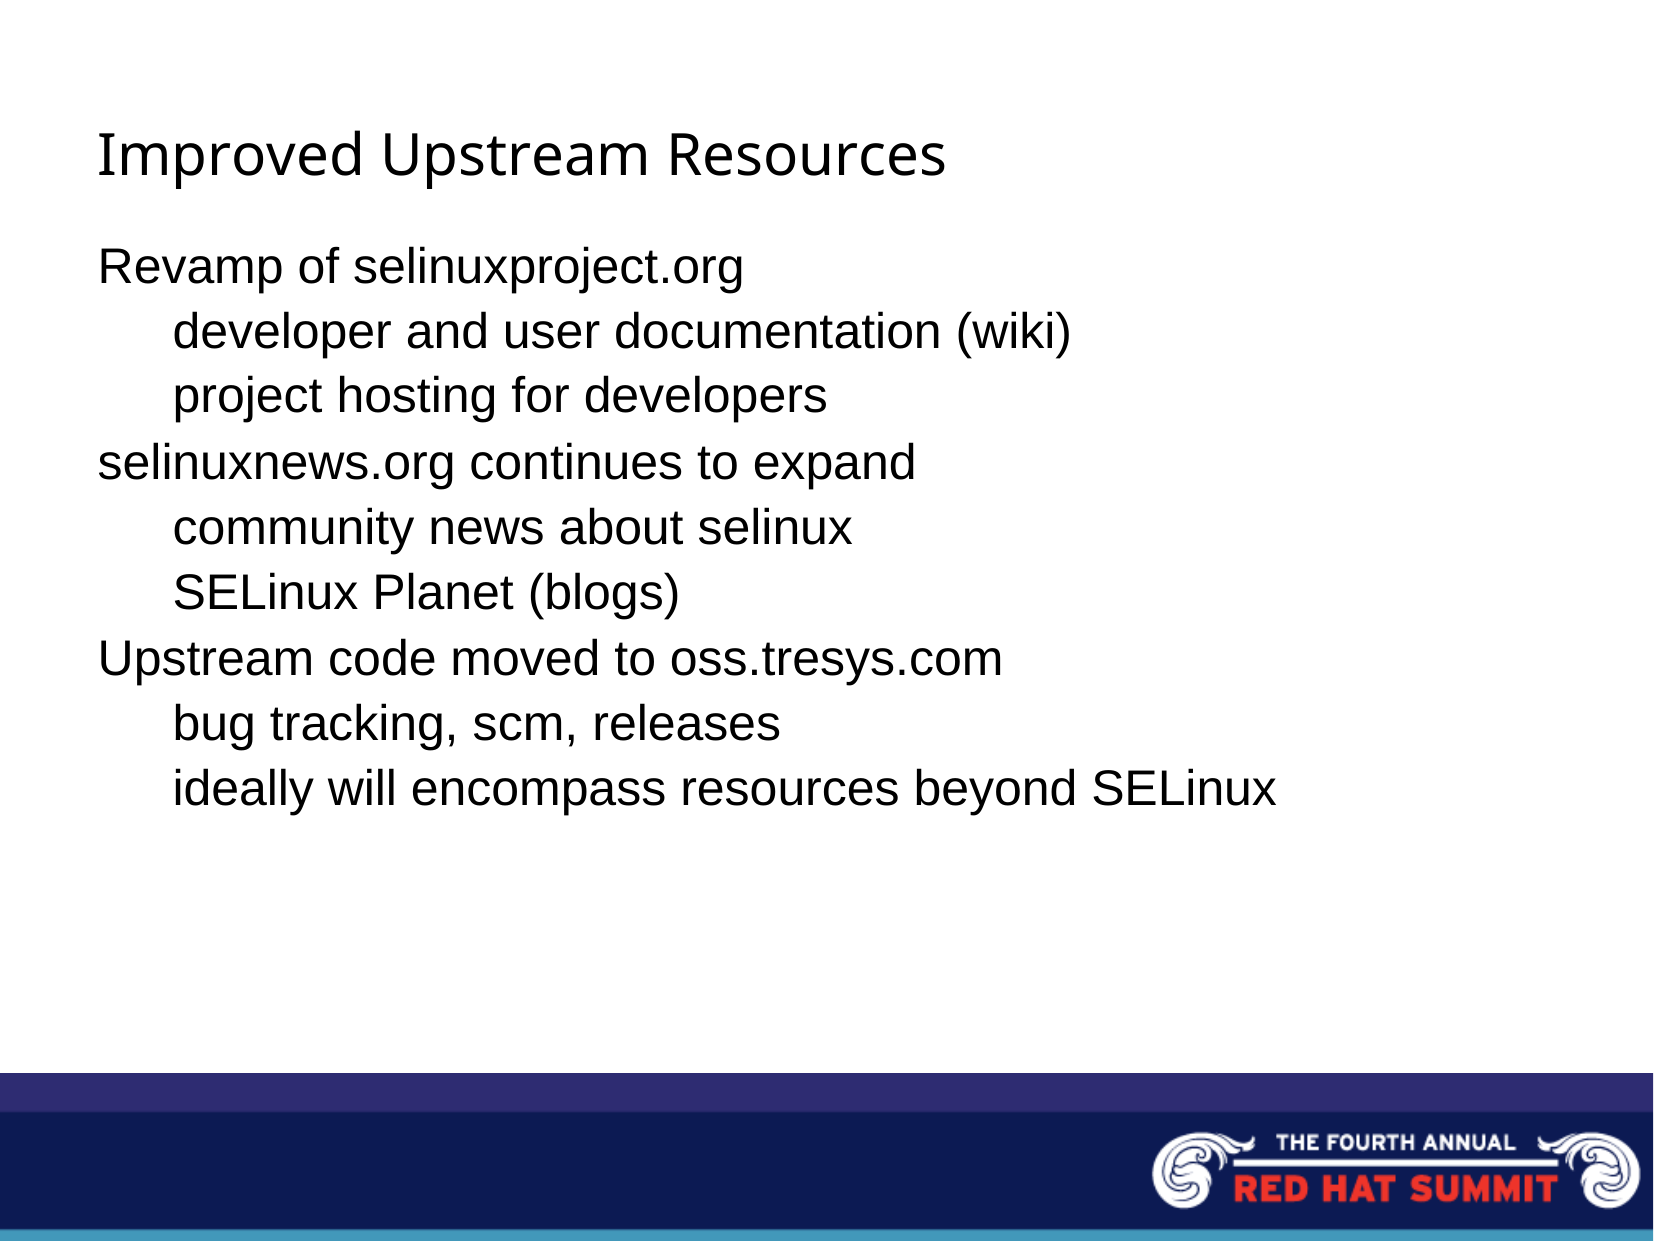

# Improved Upstream Resources
Revamp of selinuxproject.org
developer and user documentation (wiki)
project hosting for developers
selinuxnews.org continues to expand
community news about selinux
SELinux Planet (blogs)
Upstream code moved to oss.tresys.com
bug tracking, scm, releases
ideally will encompass resources beyond SELinux